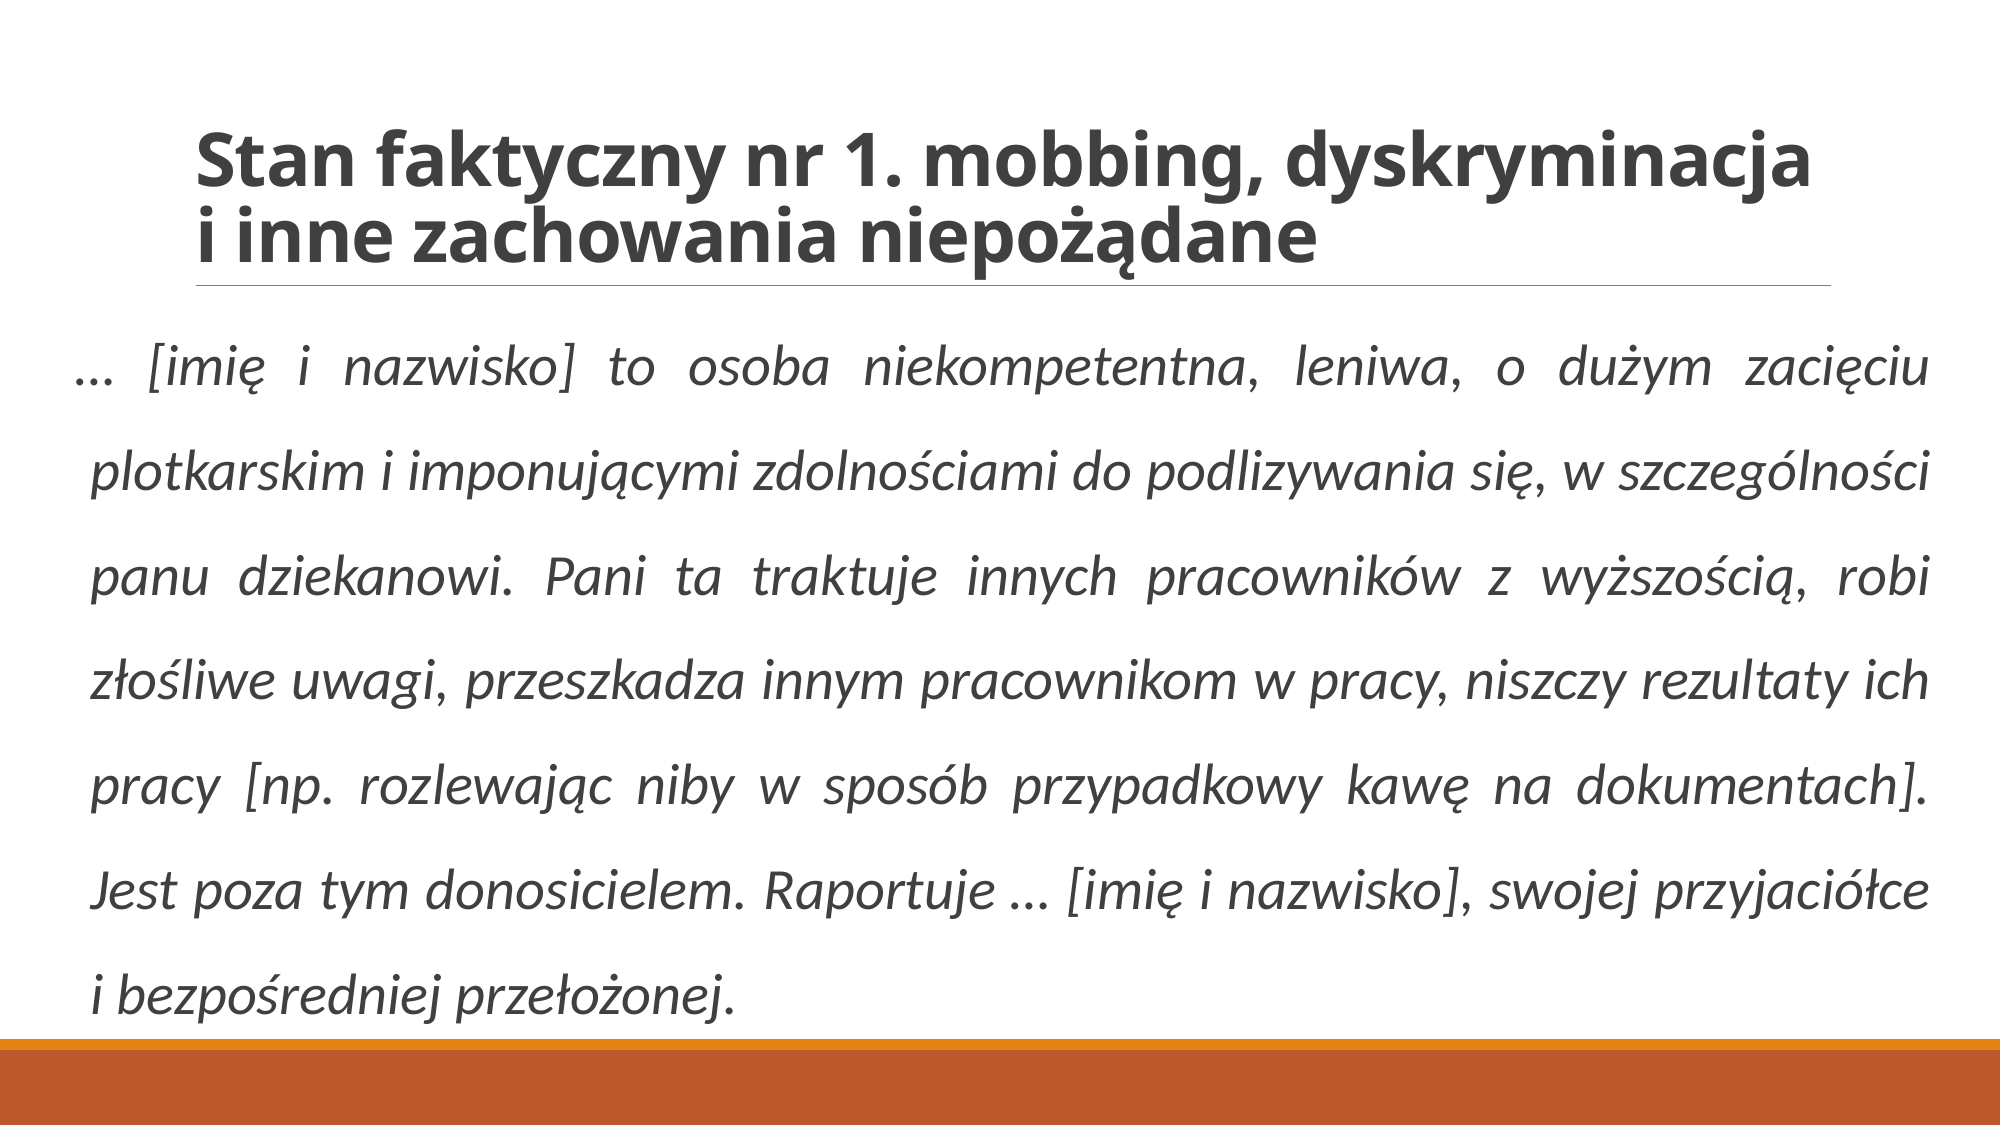

# Stan faktyczny nr 1. mobbing, dyskryminacja i inne zachowania niepożądane
… [imię i nazwisko] to osoba niekompetentna, leniwa, o dużym zacięciu plotkarskim i imponującymi zdolnościami do podlizywania się, w szczególności panu dziekanowi. Pani ta traktuje innych pracowników z wyższością, robi złośliwe uwagi, przeszkadza innym pracownikom w pracy, niszczy rezultaty ich pracy [np. rozlewając niby w sposób przypadkowy kawę na dokumentach]. Jest poza tym donosicielem. Raportuje … [imię i nazwisko], swojej przyjaciółce i bezpośredniej przełożonej.